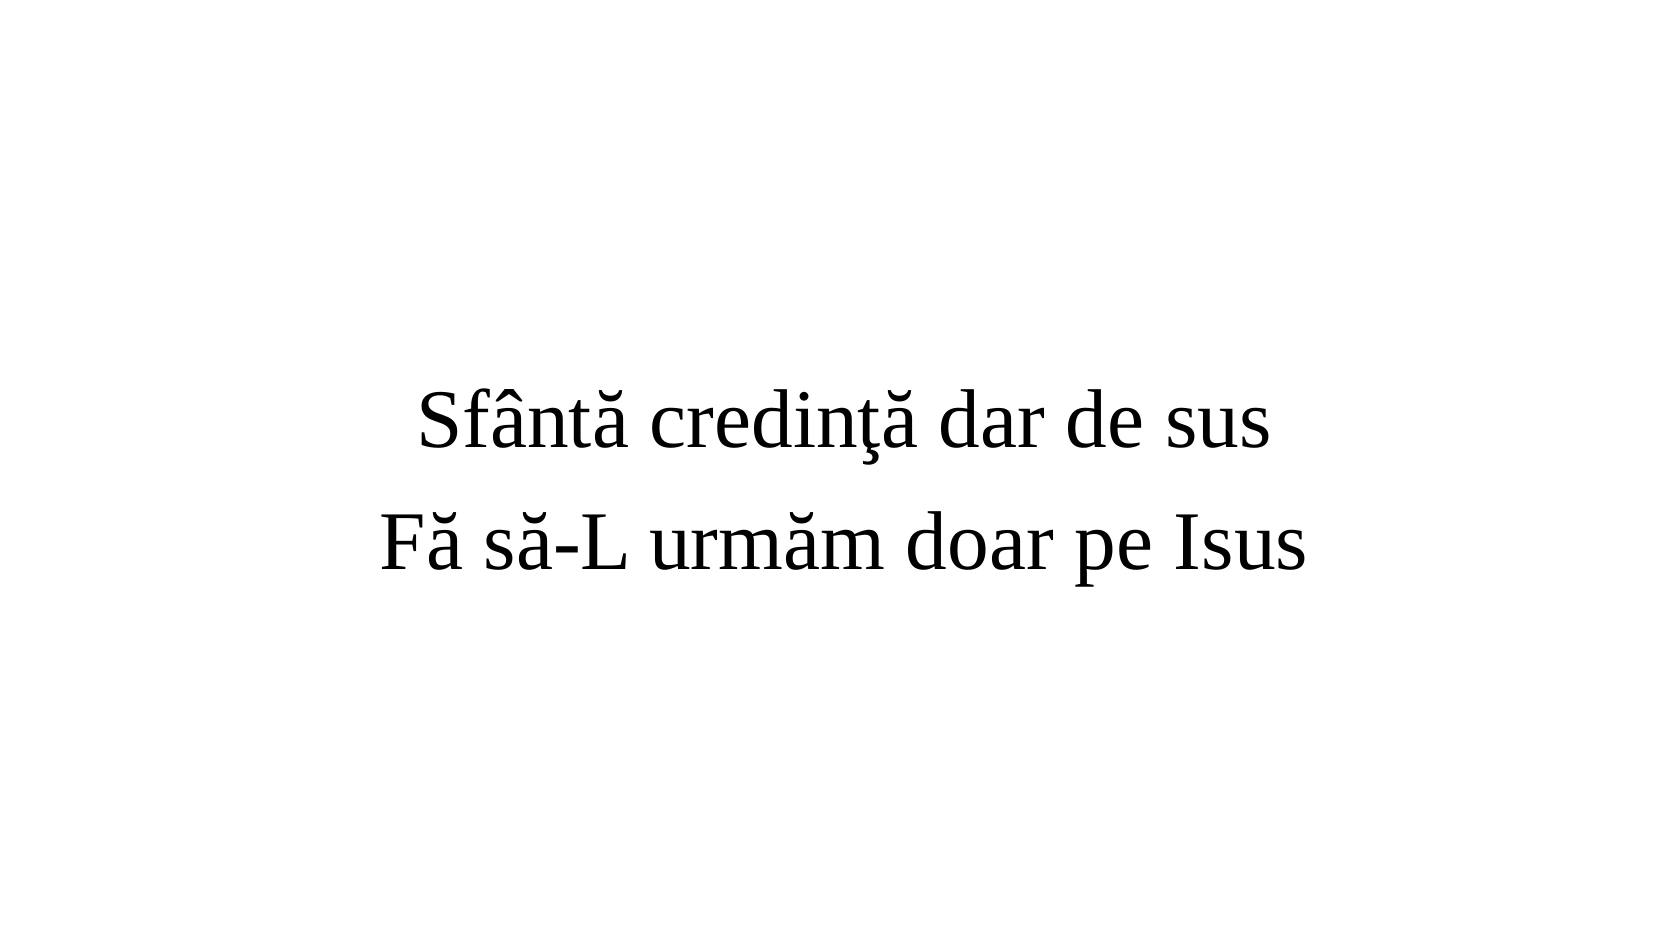

# Sfântă credinţă dar de sus
Fă să-L urmăm doar pe Isus